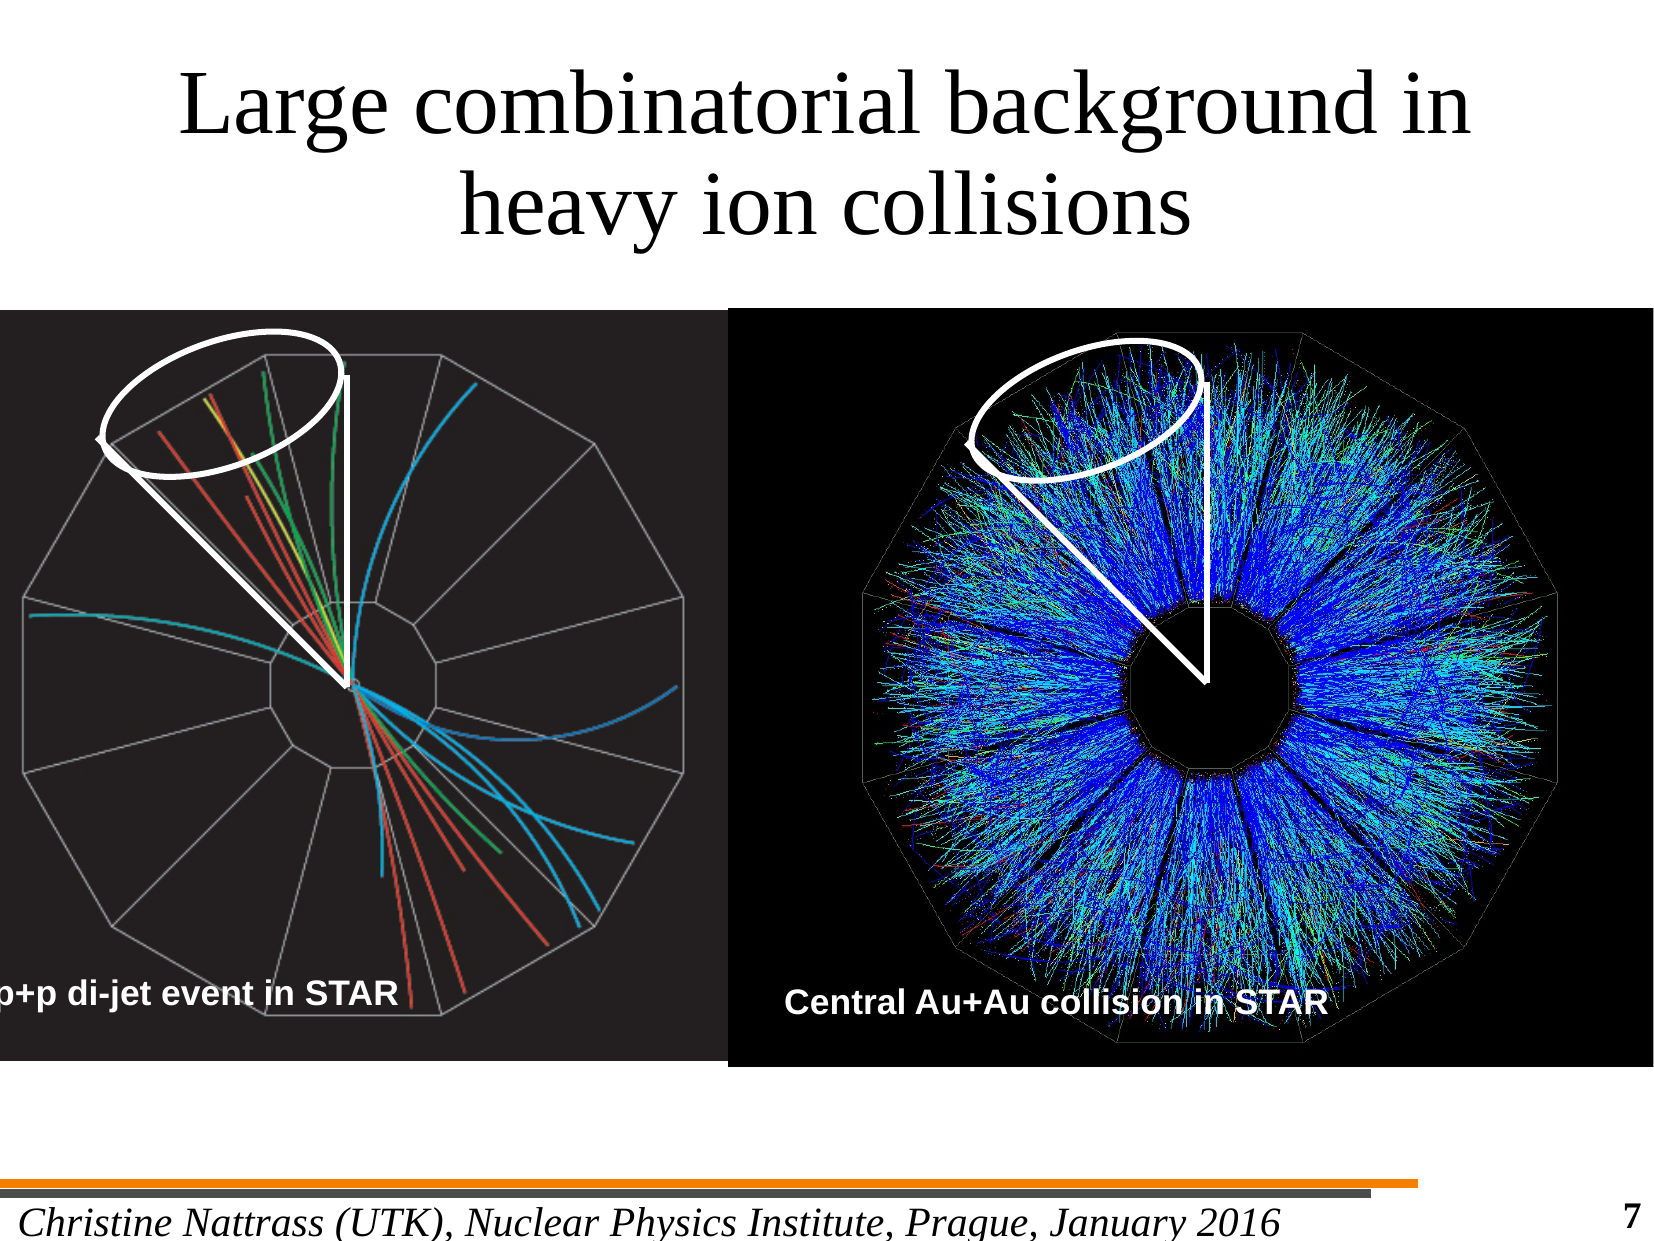

# Large combinatorial background in heavy ion collisions
p+p di-jet event in STAR
Central Au+Au collision in STAR